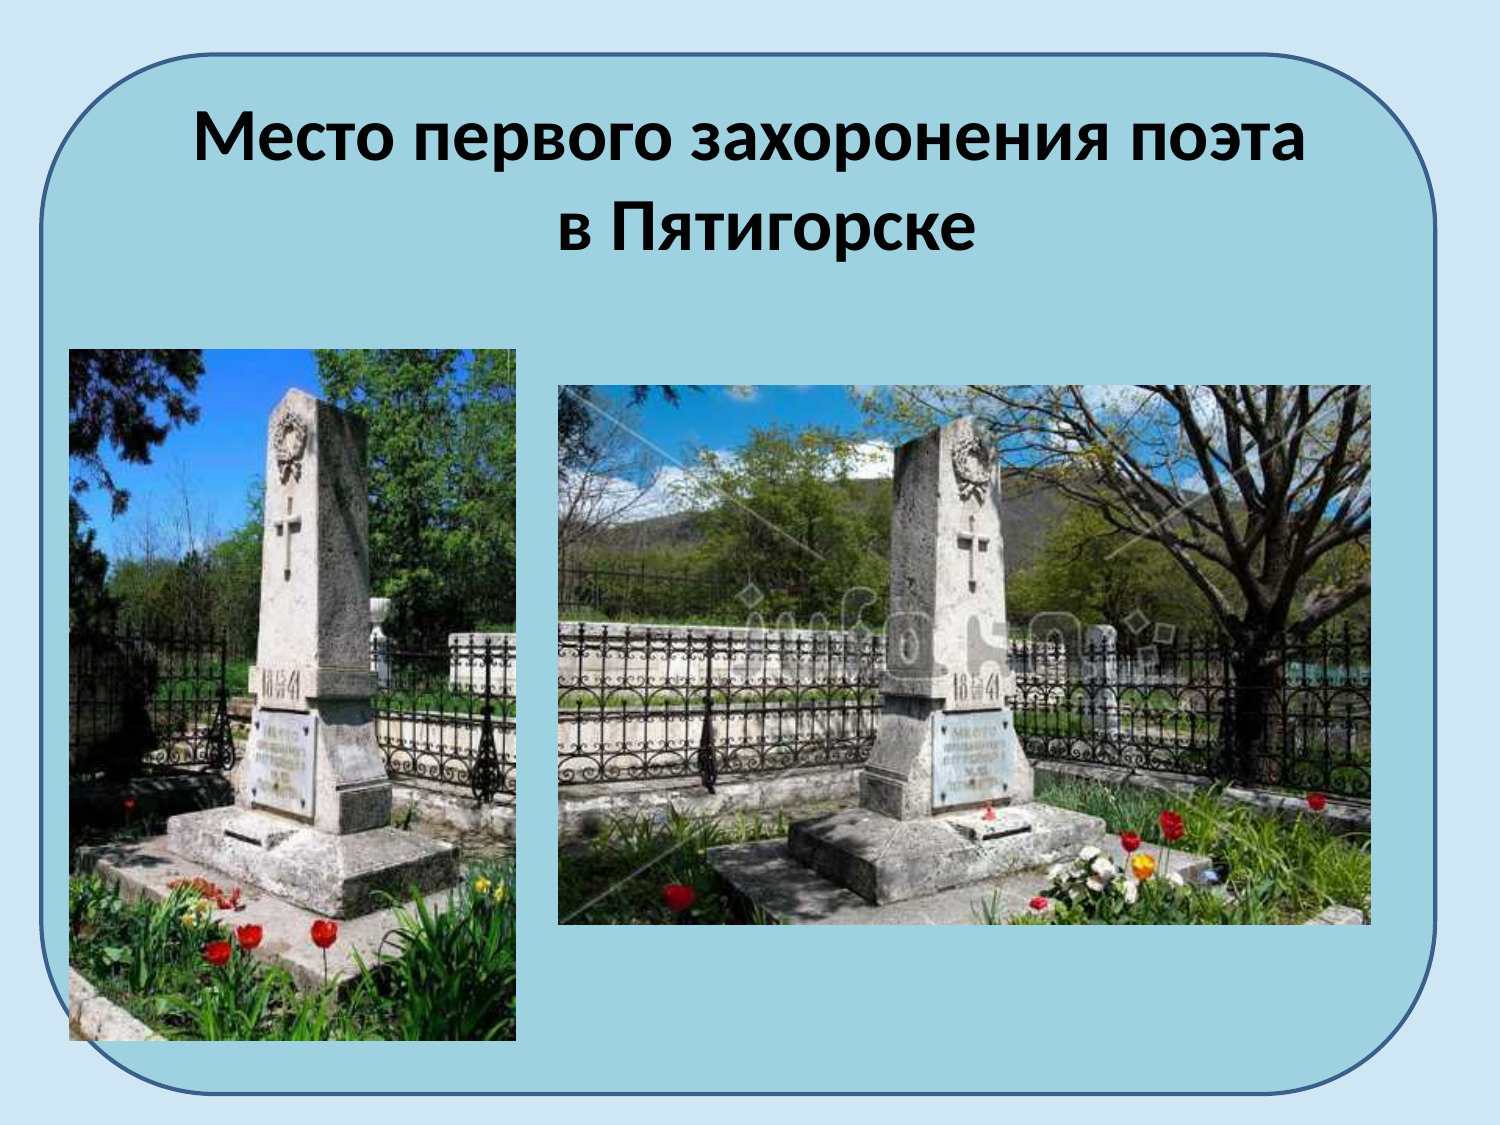

# Место первого захоронения поэта в Пятигорске